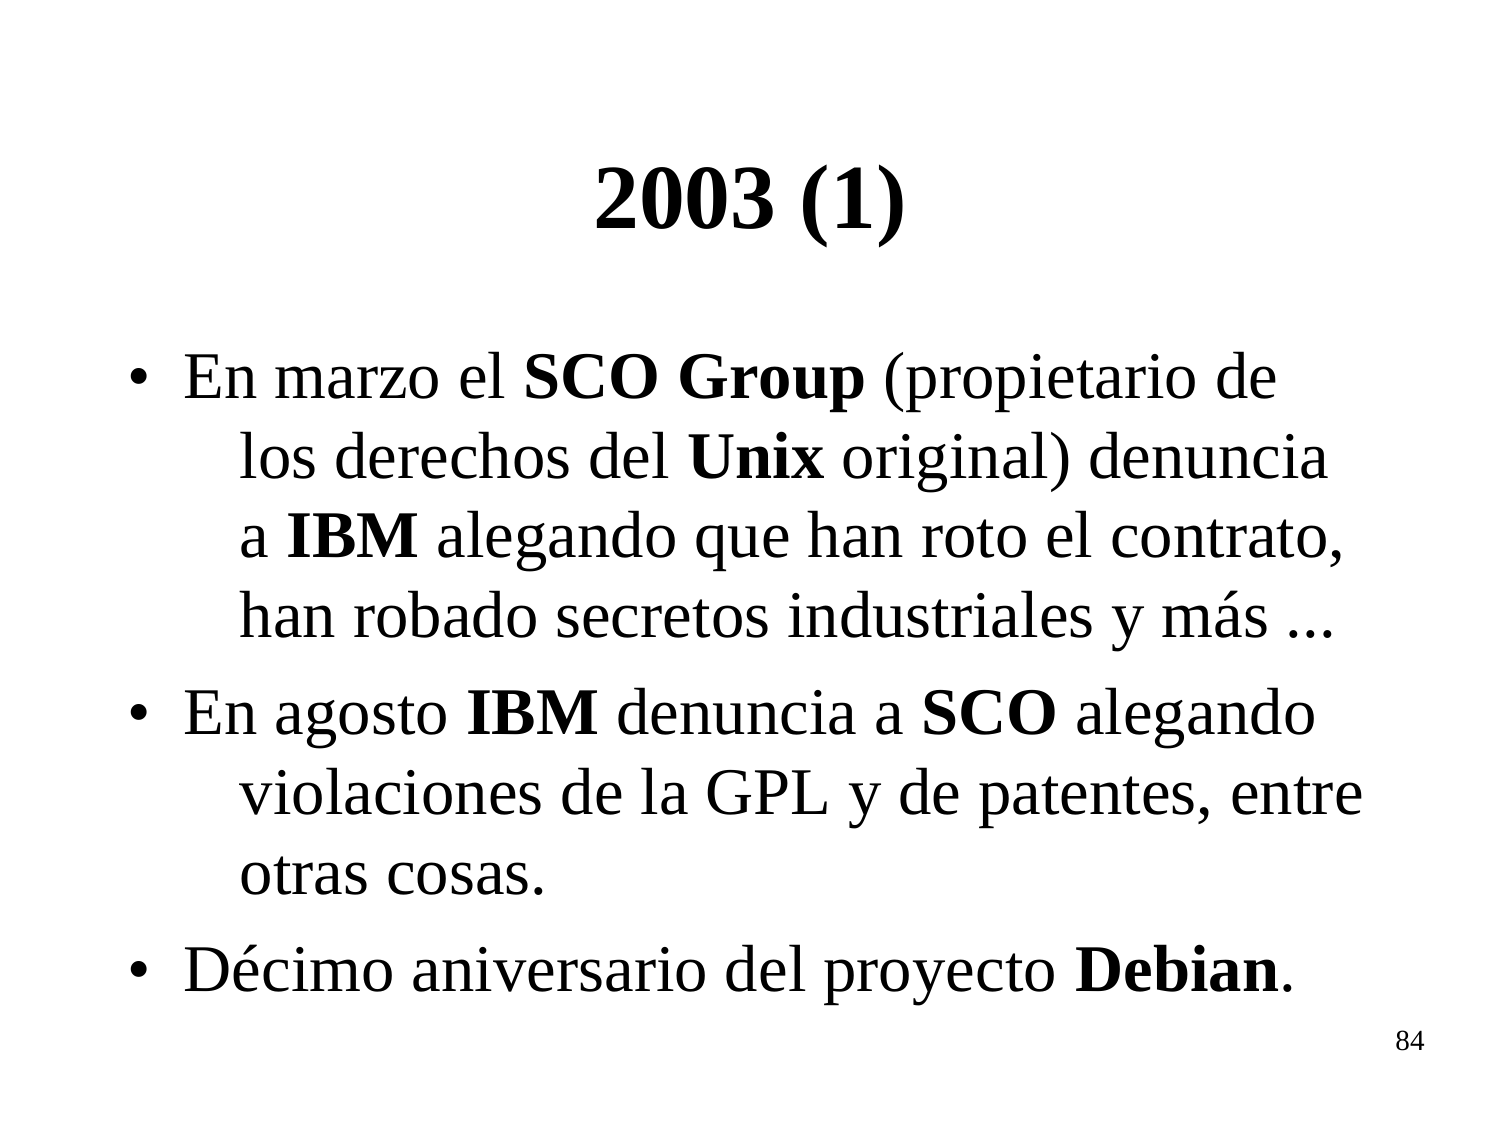

# 2003 (1)
En marzo el SCO Group (propietario de los derechos del Unix original) denuncia a IBM alegando que han roto el contrato, han robado secretos industriales y más ...
En agosto IBM denuncia a SCO alegando violaciones de la GPL y de patentes, entre otras cosas.
Décimo aniversario del proyecto Debian.
84